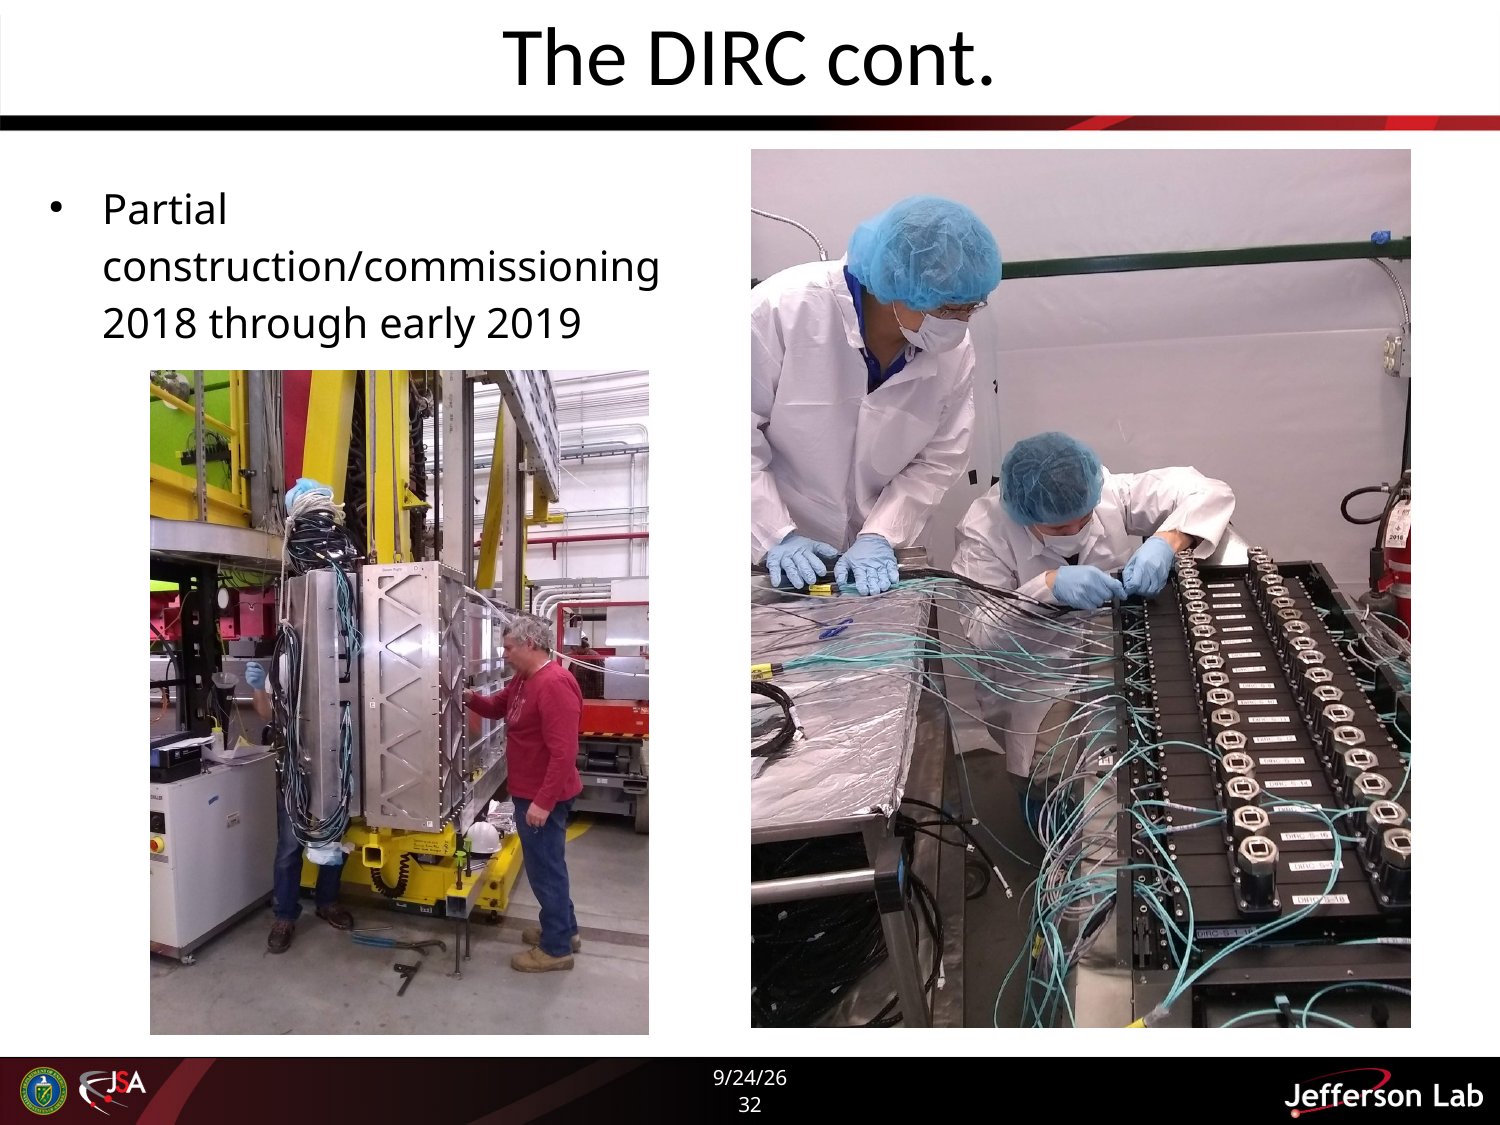

# The DIRC cont.
Partial construction/commissioning 2018 through early 2019
32